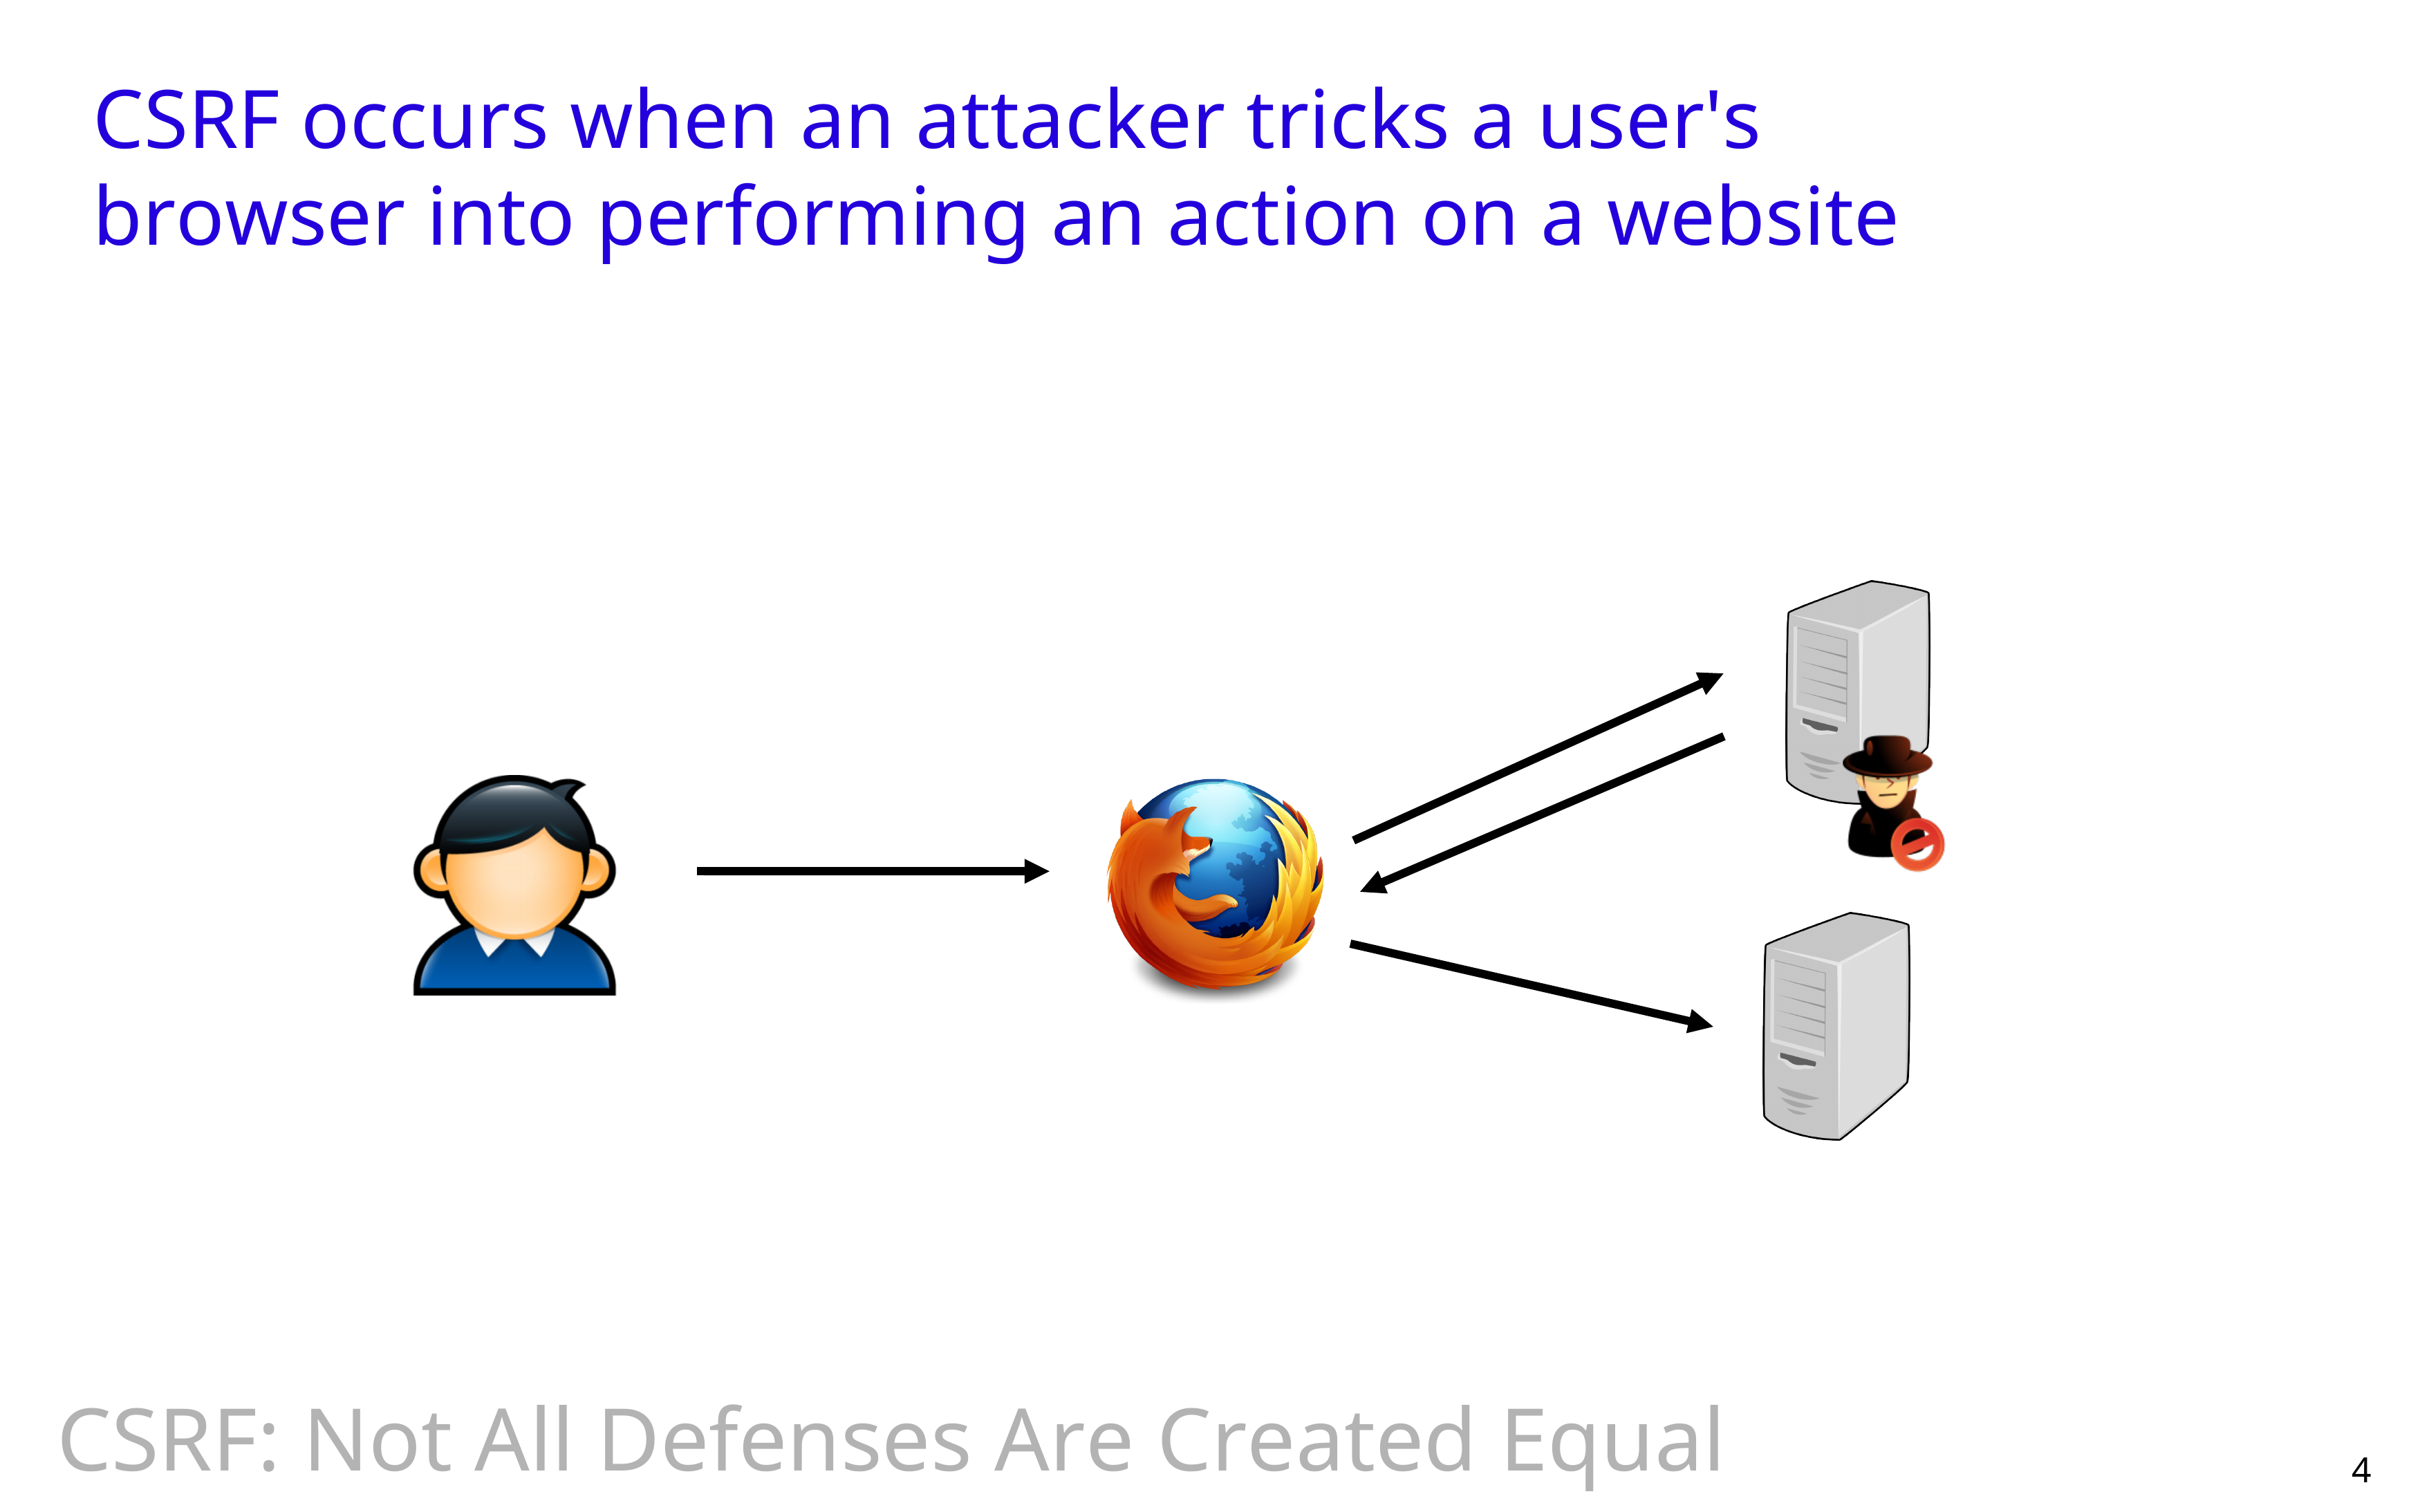

CSRF occurs when an attacker tricks a user's browser into performing an action on a website